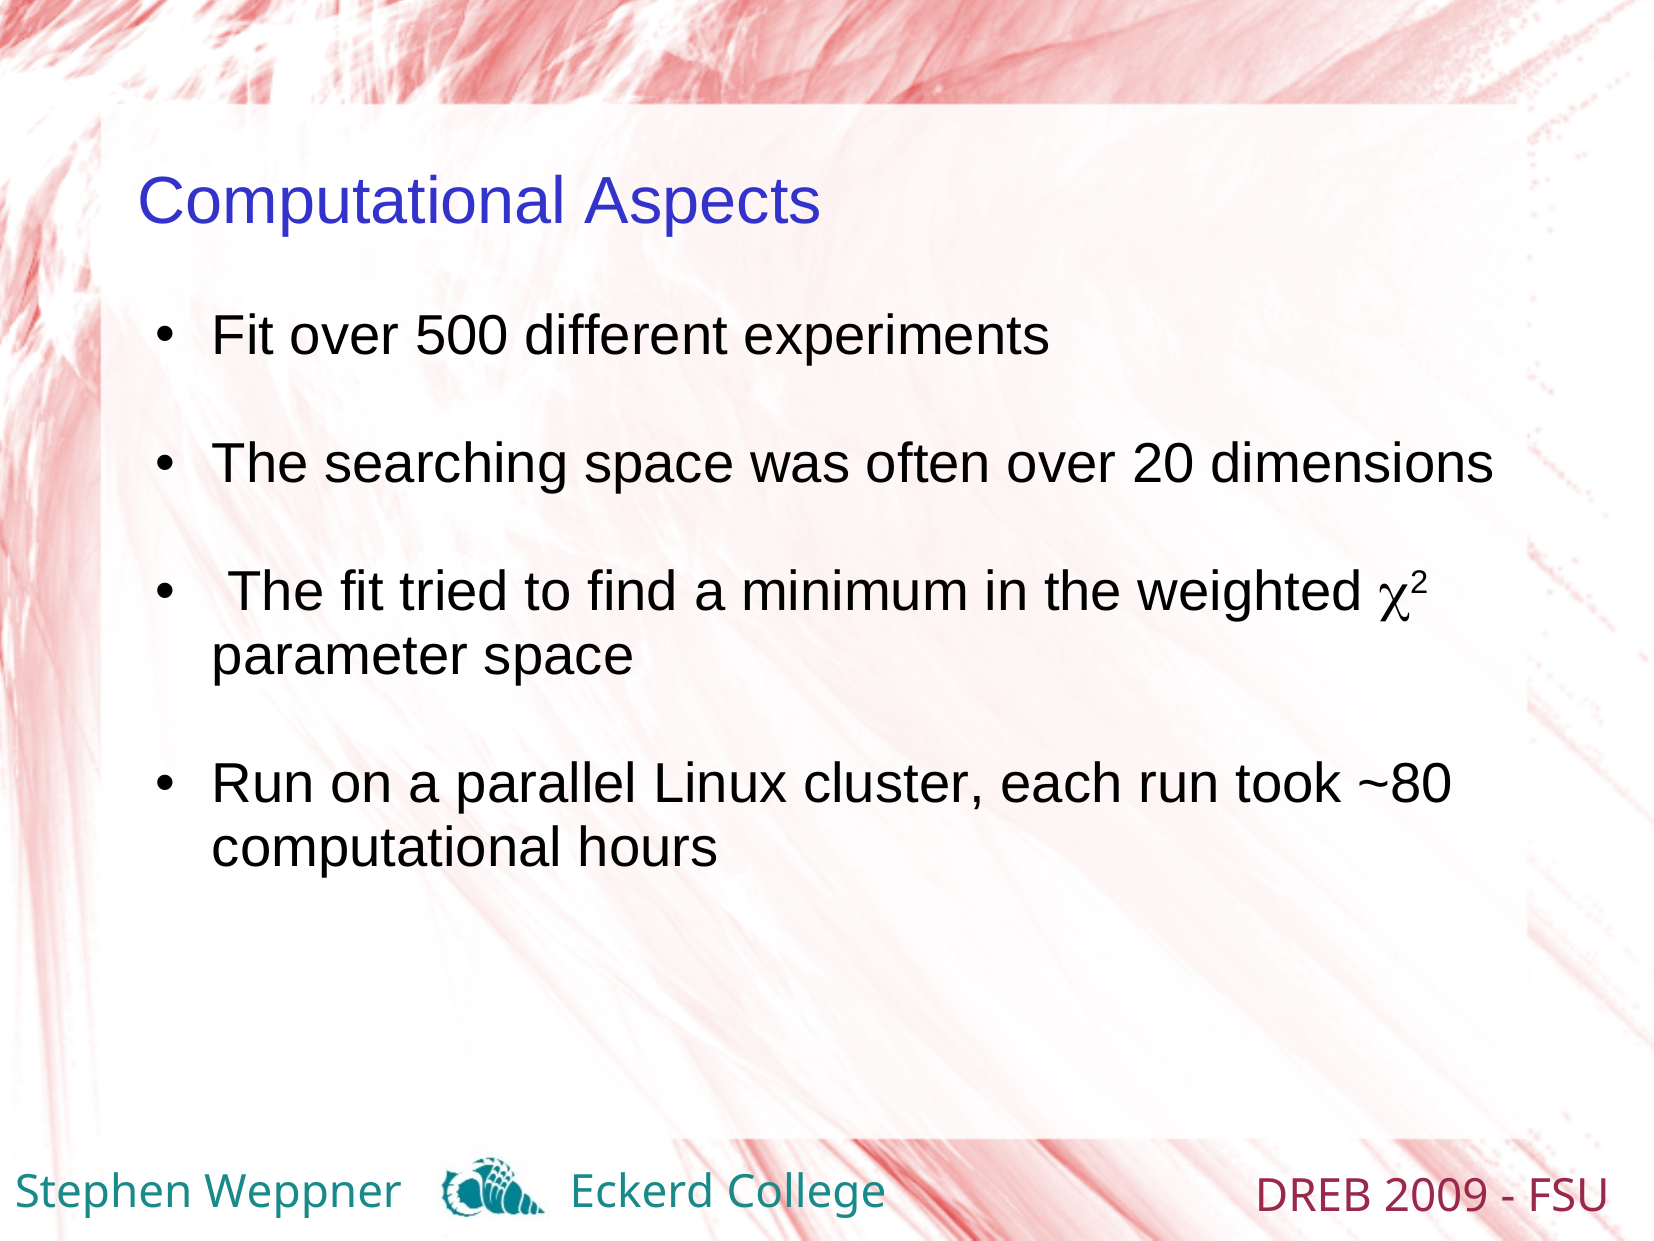

Computational Aspects
Fit over 500 different experiments
The searching space was often over 20 dimensions
 The fit tried to find a minimum in the weighted 2 parameter space
Run on a parallel Linux cluster, each run took ~80 computational hours
Stephen Weppner Eckerd College
DREB 2009 - FSU